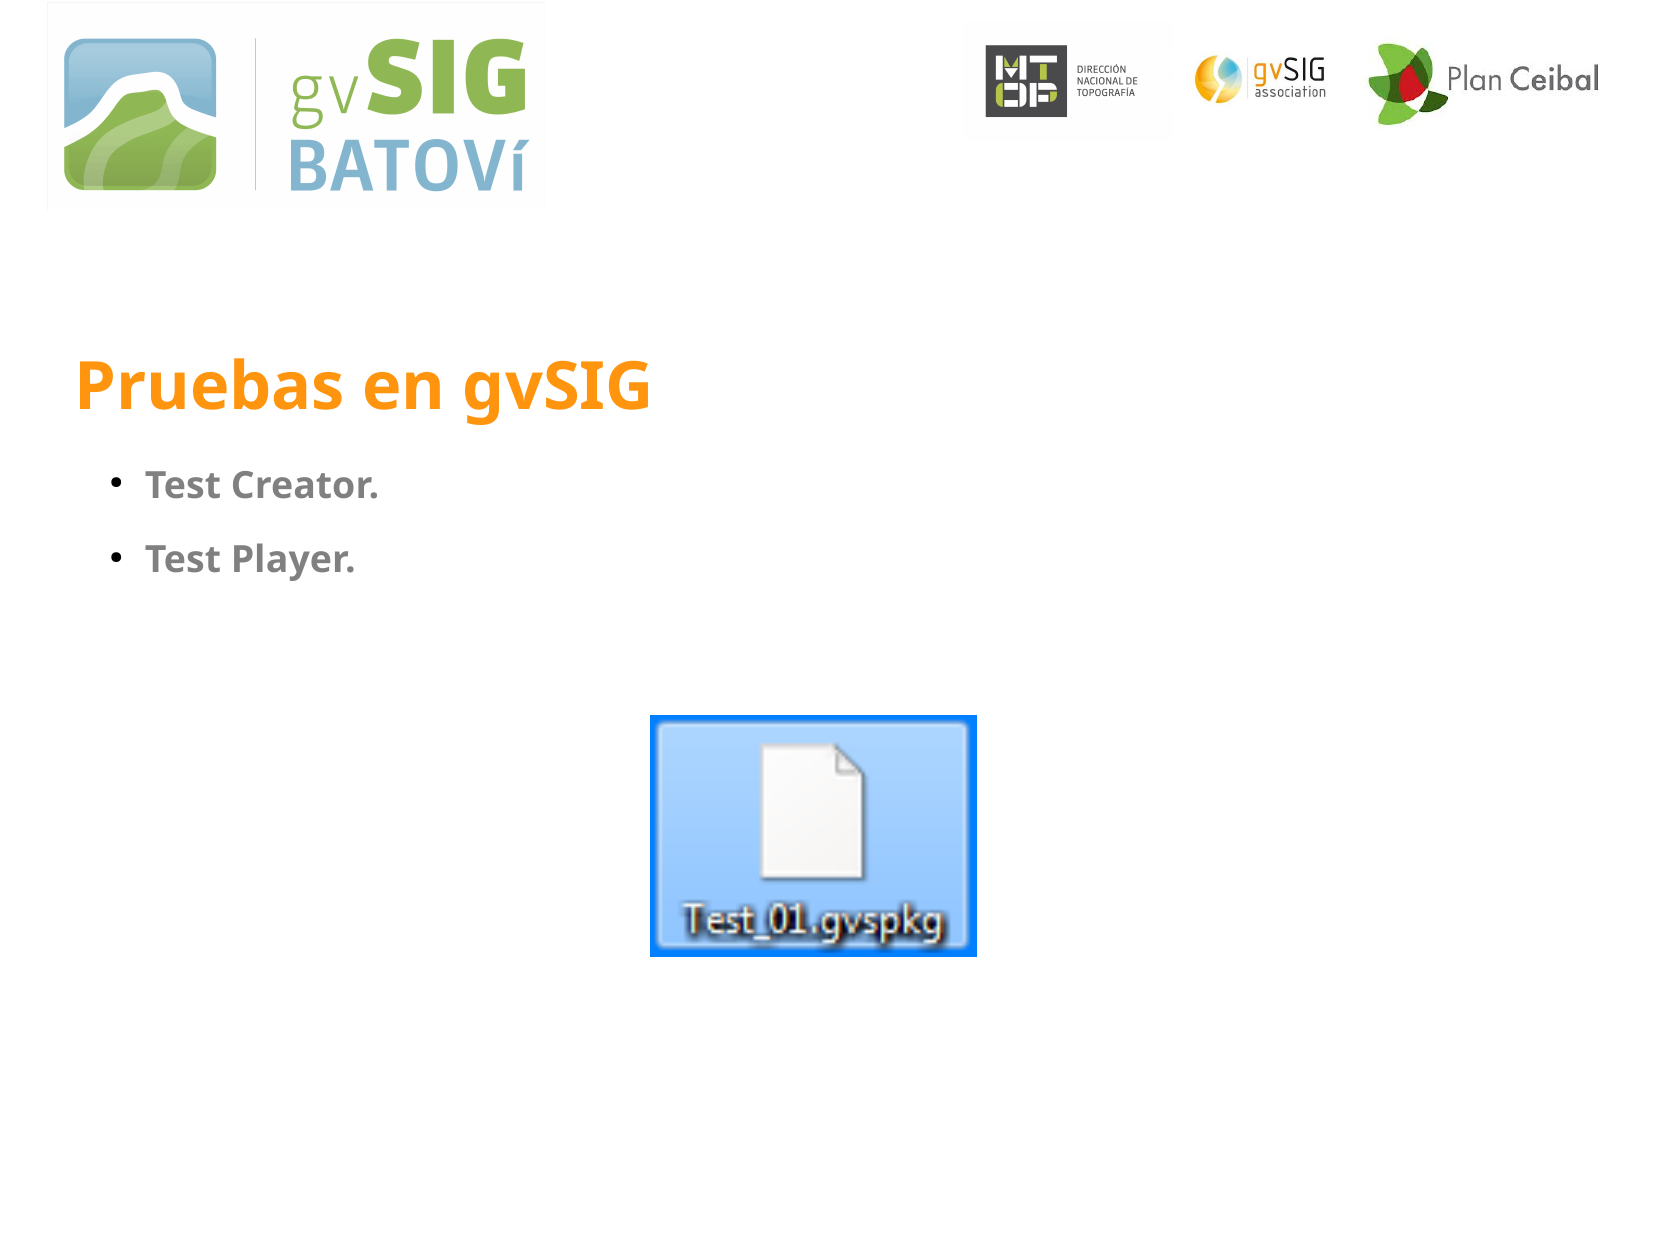

# Pruebas en gvSIG
Test Creator.
Test Player.